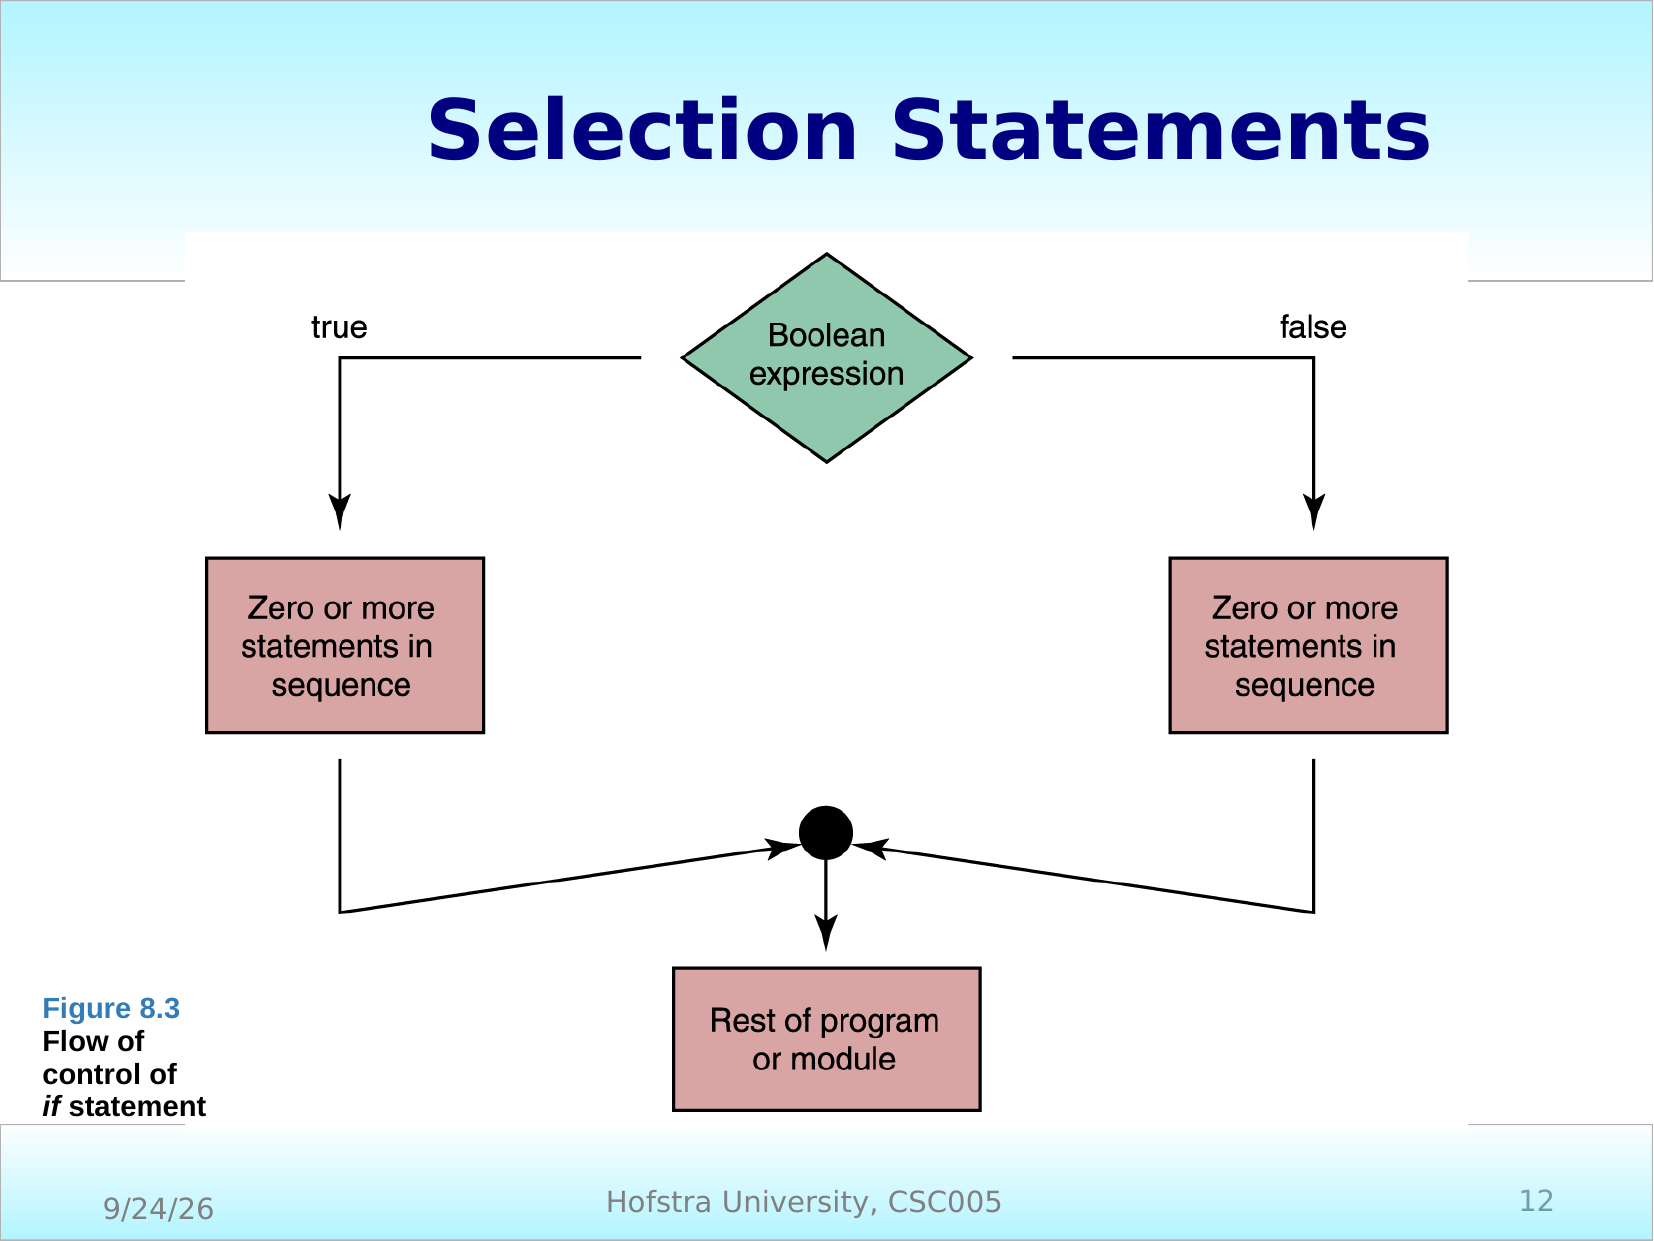

# Selection Statements
Figure 8.3 Flow of control of
if statement
12
Hofstra University, CSC005